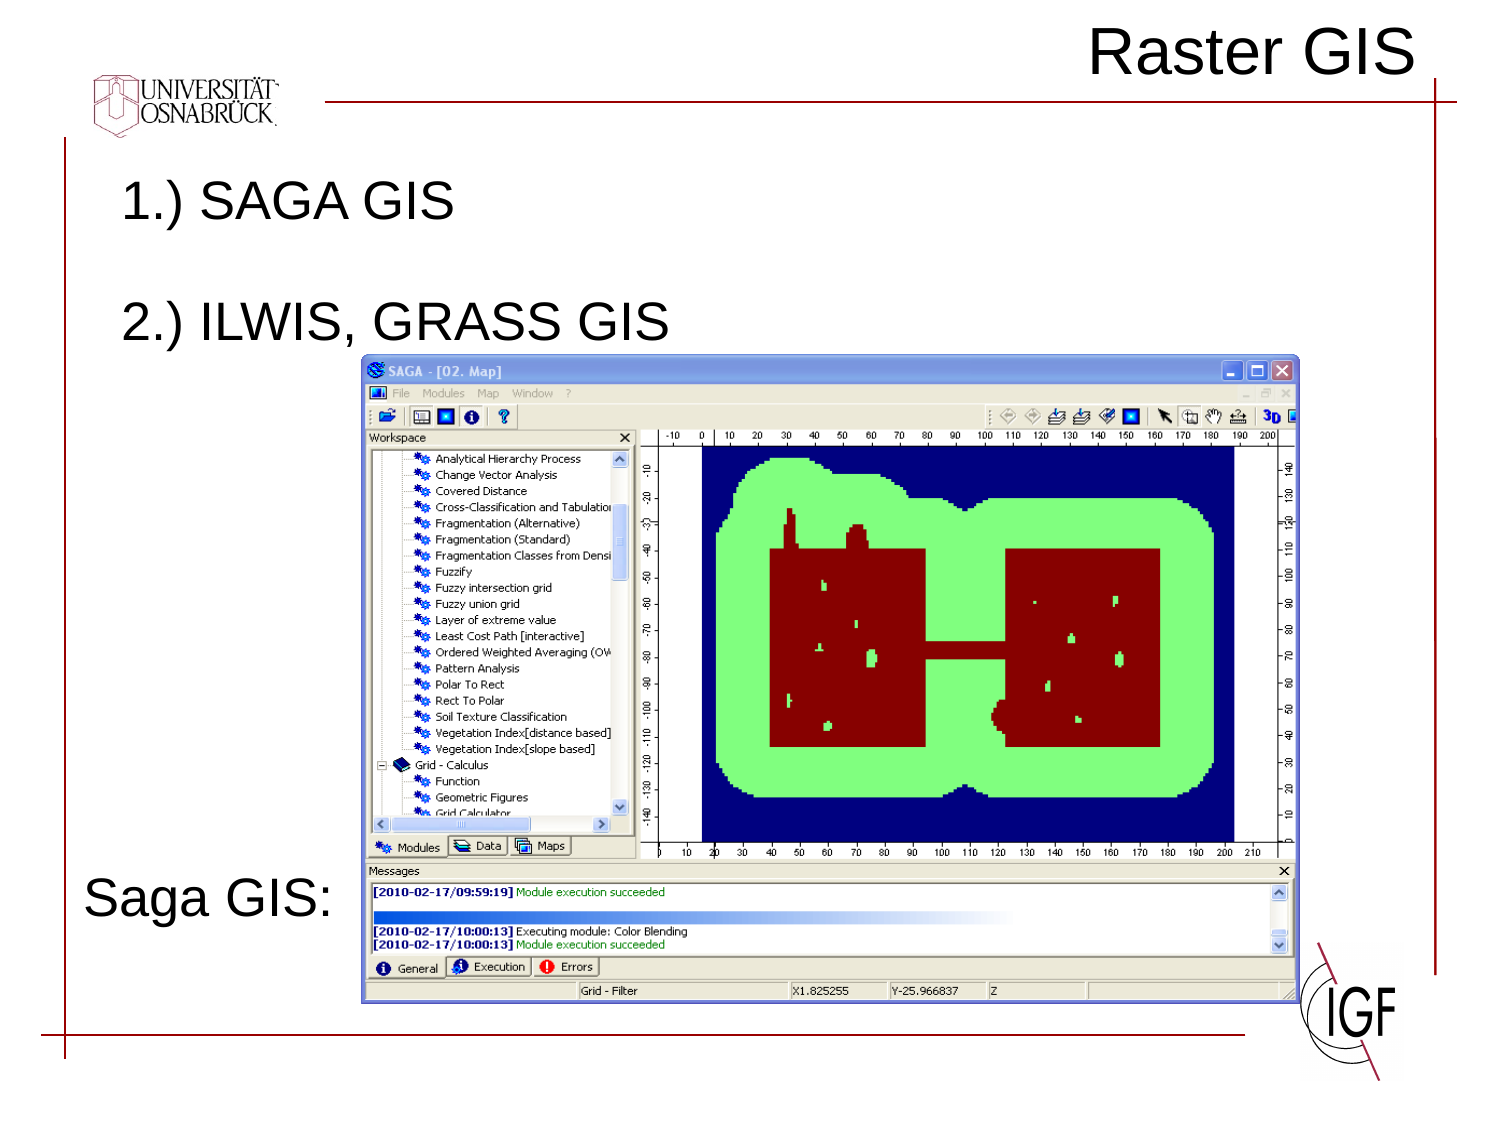

# Raster GIS
1.) SAGA GIS
2.) ILWIS, GRASS GIS
Saga GIS: